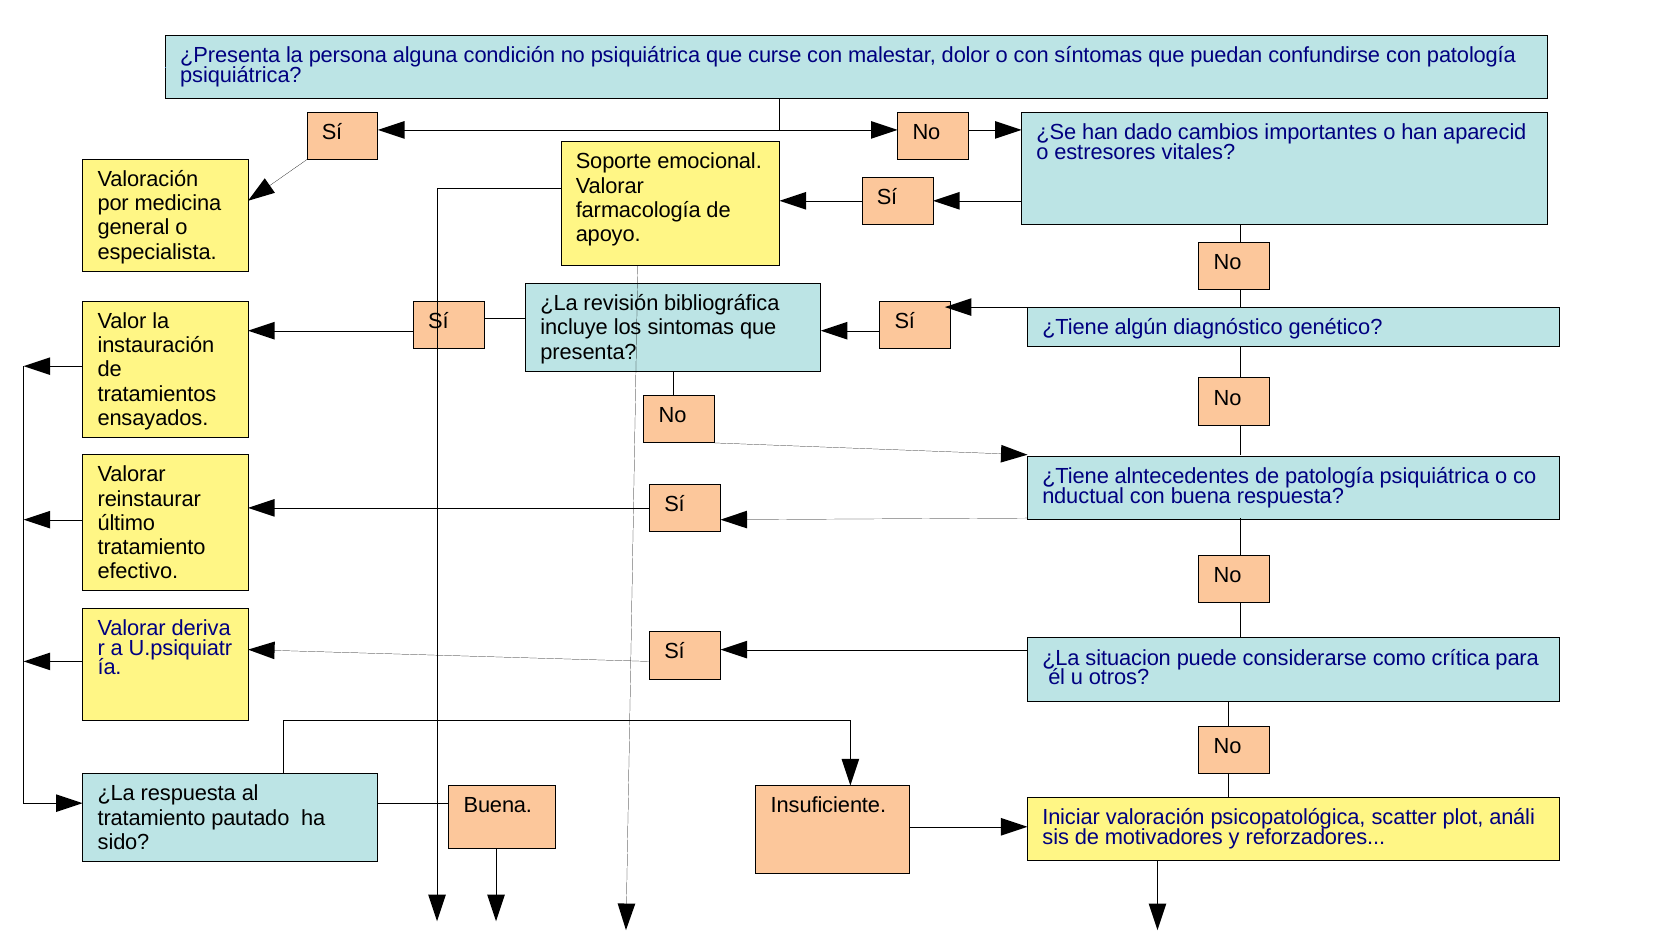

¿Presenta la persona alguna condición no psiquiátrica que curse con malestar, dolor o con síntomas que puedan confundirse con patología psiquiátrica?
Sí
Sí
No
¿Se han dado cambios importantes o han aparecido estresores vitales?
Soporte emocional. Valorar farmacología de apoyo.
Valoración por medicina general o especialista.
Sí
No
¿La revisión bibliográfica incluye los sintomas que presenta?
Sí
Sí
Valor la instauración de tratamientos ensayados.
¿Tiene algún diagnóstico genético?
No
No
Valorar reinstaurar último tratamiento efectivo.
Valorar reinstaurar último tratamiento efectivo.
Valorar reinstaurar último tratamiento efectivo.
¿Tiene alntecedentes de patología psiquiátrica o conductual con buena respuesta?
Sí
No
Valorar derivar a U.psiquiatría.
Sí
¿La situacion puede considerarse como crítica para él u otros?
No
¿La respuesta al tratamiento pautado ha sido?
Buena.
Insuficiente.
Iniciar valoración psicopatológica, scatter plot, análisis de motivadores y reforzadores...